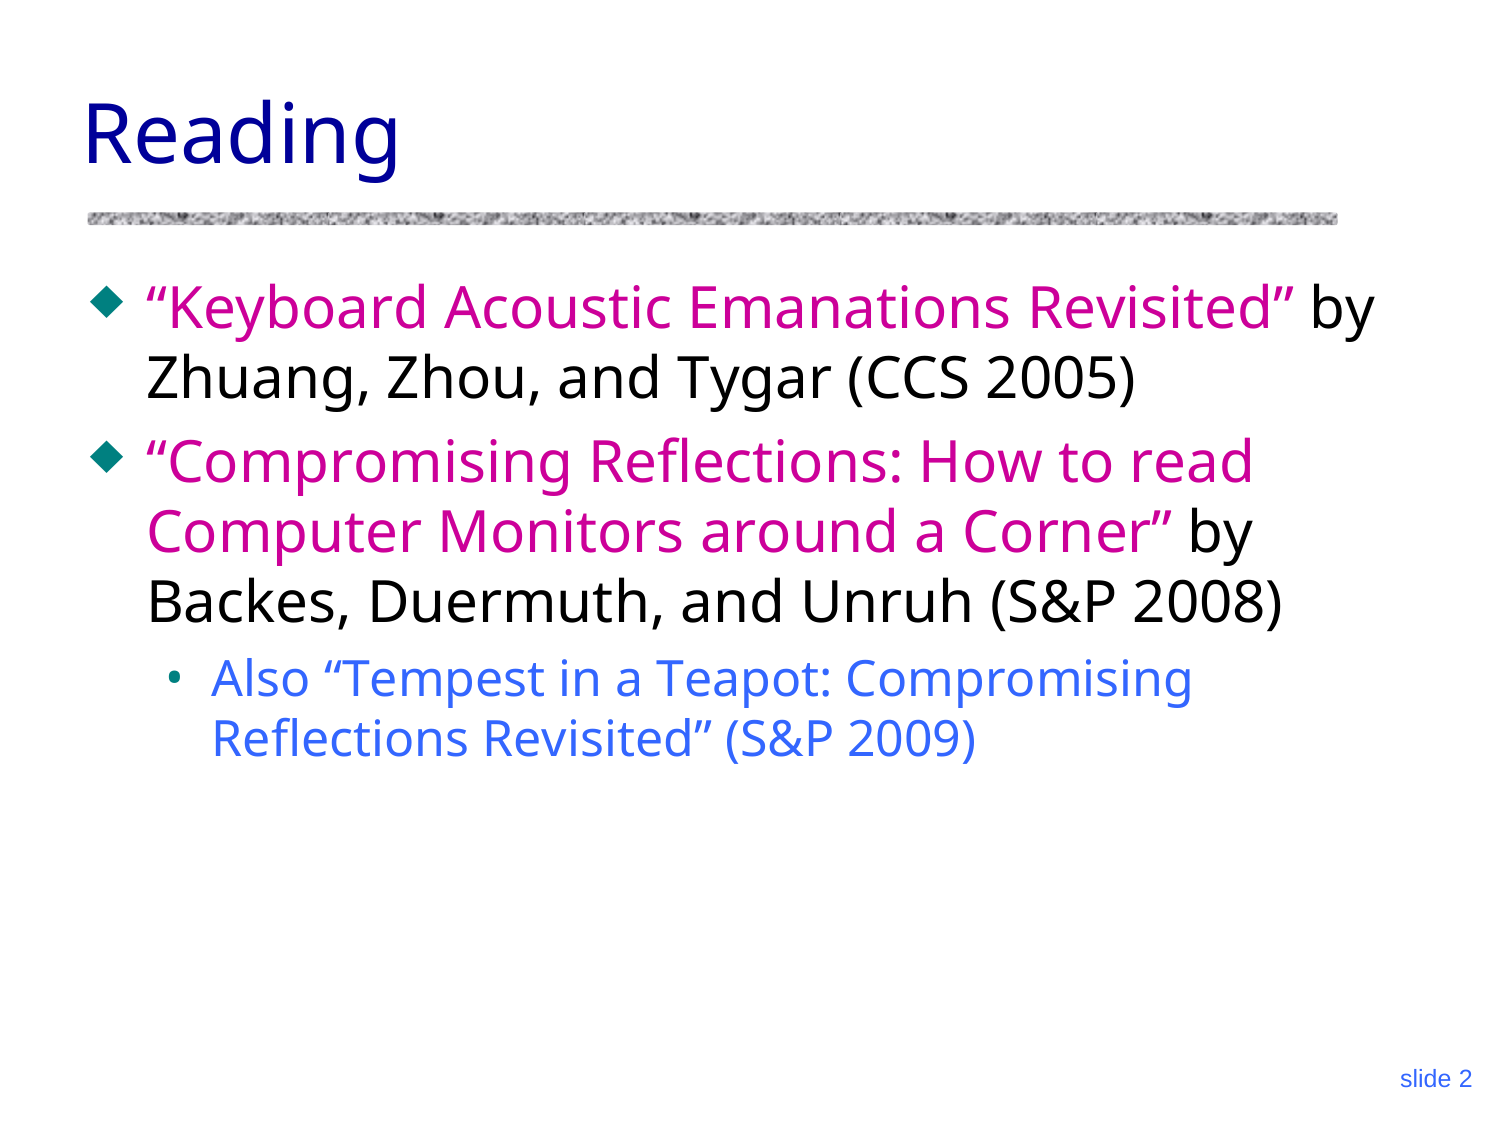

# Reading
“Keyboard Acoustic Emanations Revisited” by Zhuang, Zhou, and Tygar (CCS 2005)
“Compromising Reflections: How to read Computer Monitors around a Corner” by Backes, Duermuth, and Unruh (S&P 2008)
Also “Tempest in a Teapot: Compromising Reflections Revisited” (S&P 2009)
slide